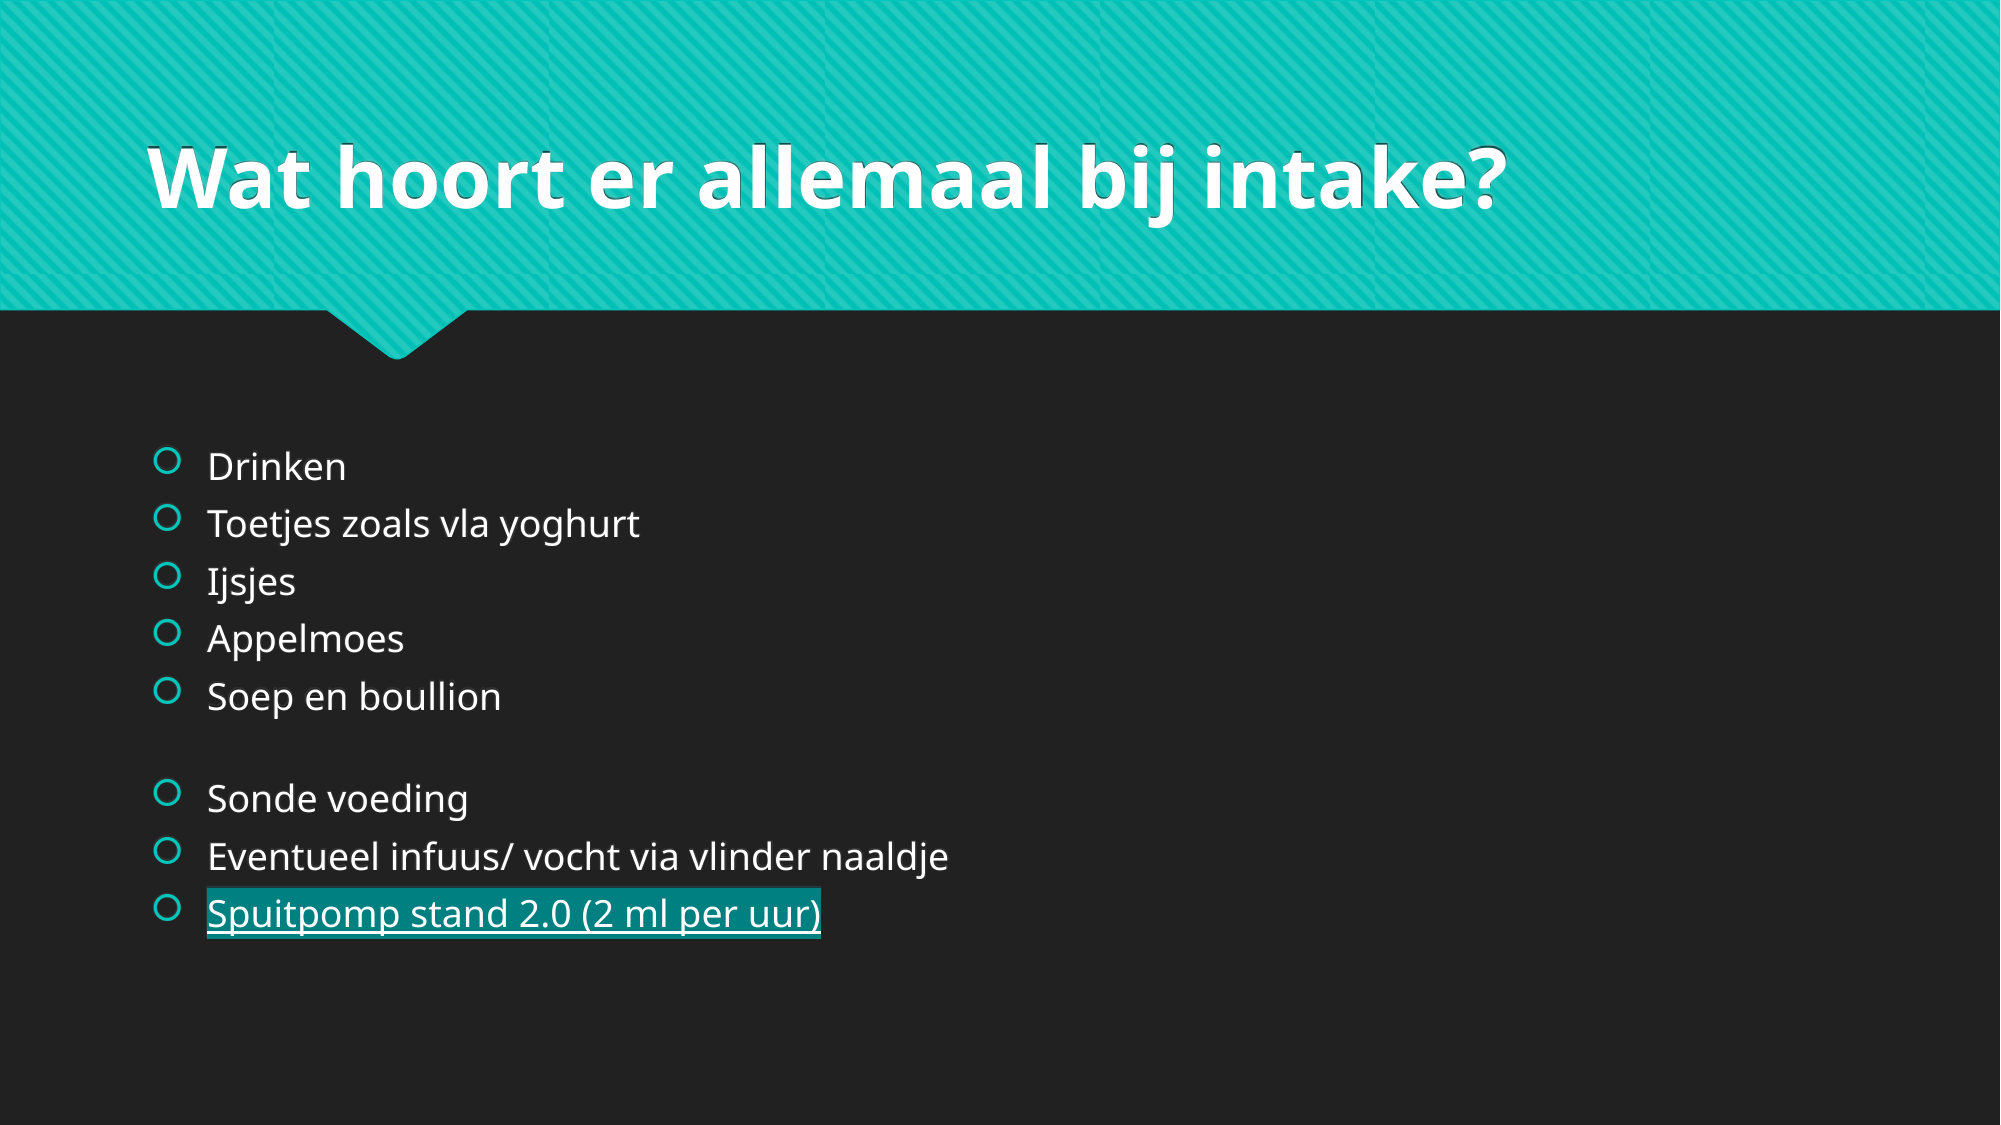

# Wat hoort er allemaal bij intake?
Drinken
Toetjes zoals vla yoghurt
Ijsjes
Appelmoes
Soep en boullion
Sonde voeding
Eventueel infuus/ vocht via vlinder naaldje
Spuitpomp stand 2.0 (2 ml per uur)